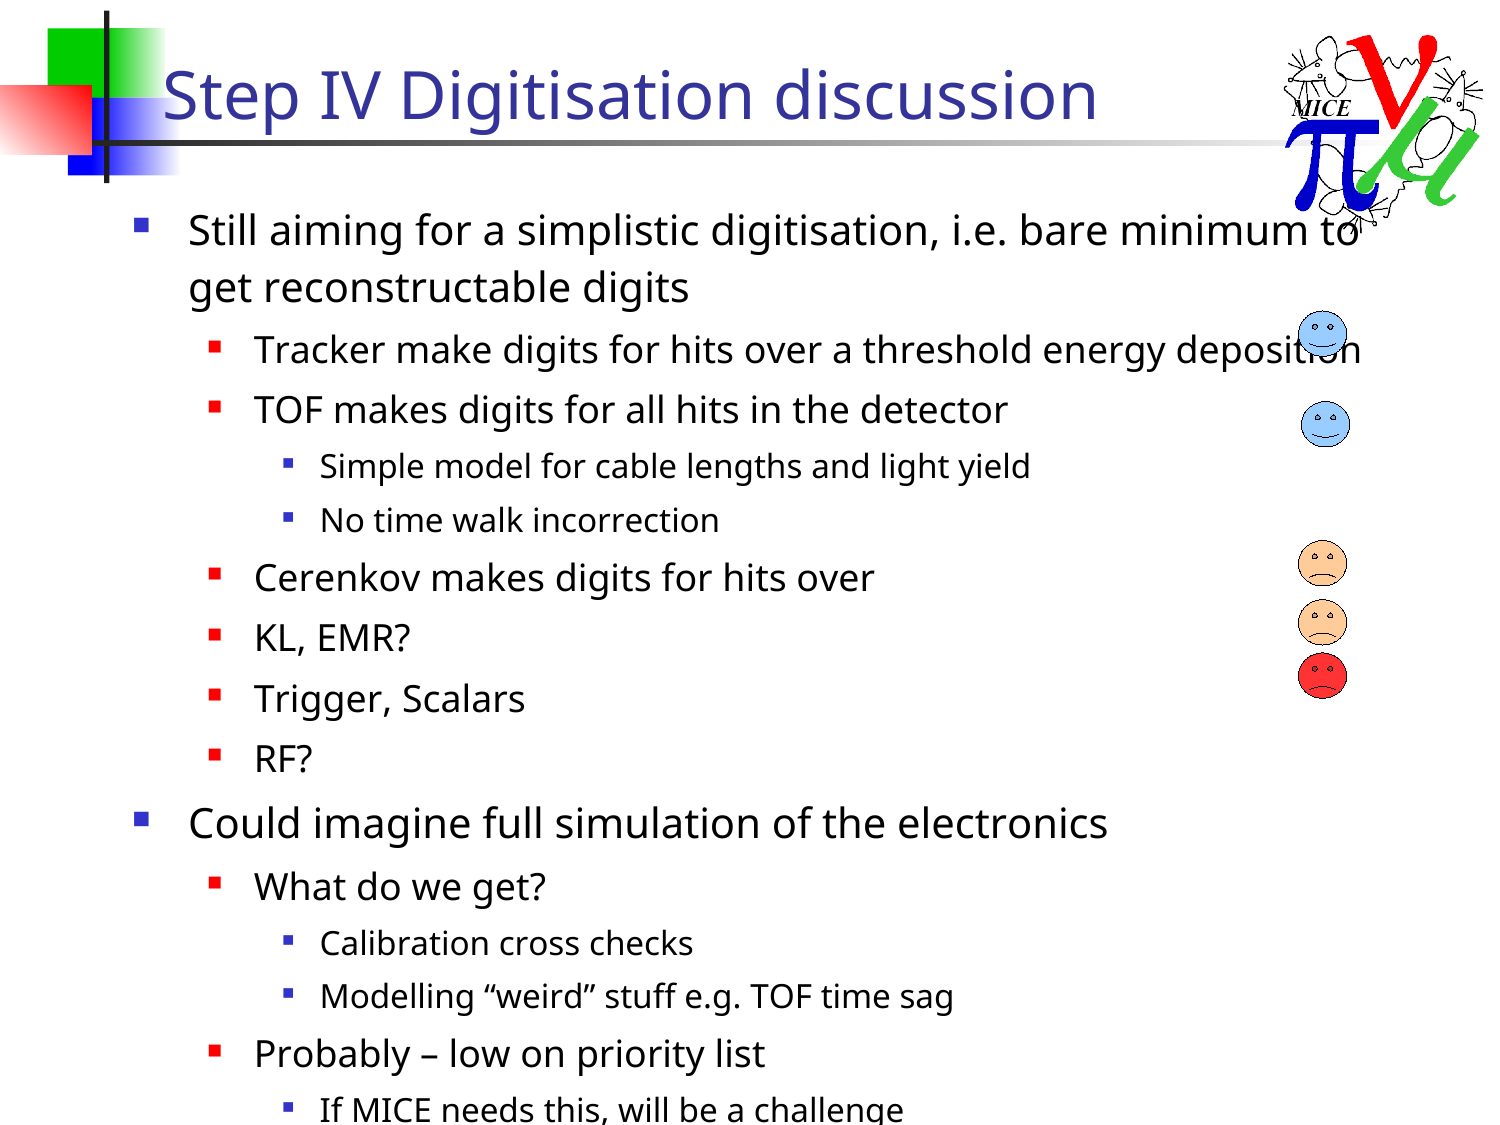

# Step IV Digitisation discussion
Still aiming for a simplistic digitisation, i.e. bare minimum to get reconstructable digits
Tracker make digits for hits over a threshold energy deposition
TOF makes digits for all hits in the detector
Simple model for cable lengths and light yield
No time walk incorrection
Cerenkov makes digits for hits over
KL, EMR?
Trigger, Scalars
RF?
Could imagine full simulation of the electronics
What do we get?
Calibration cross checks
Modelling “weird” stuff e.g. TOF time sag
Probably – low on priority list
If MICE needs this, will be a challenge
Discuss...